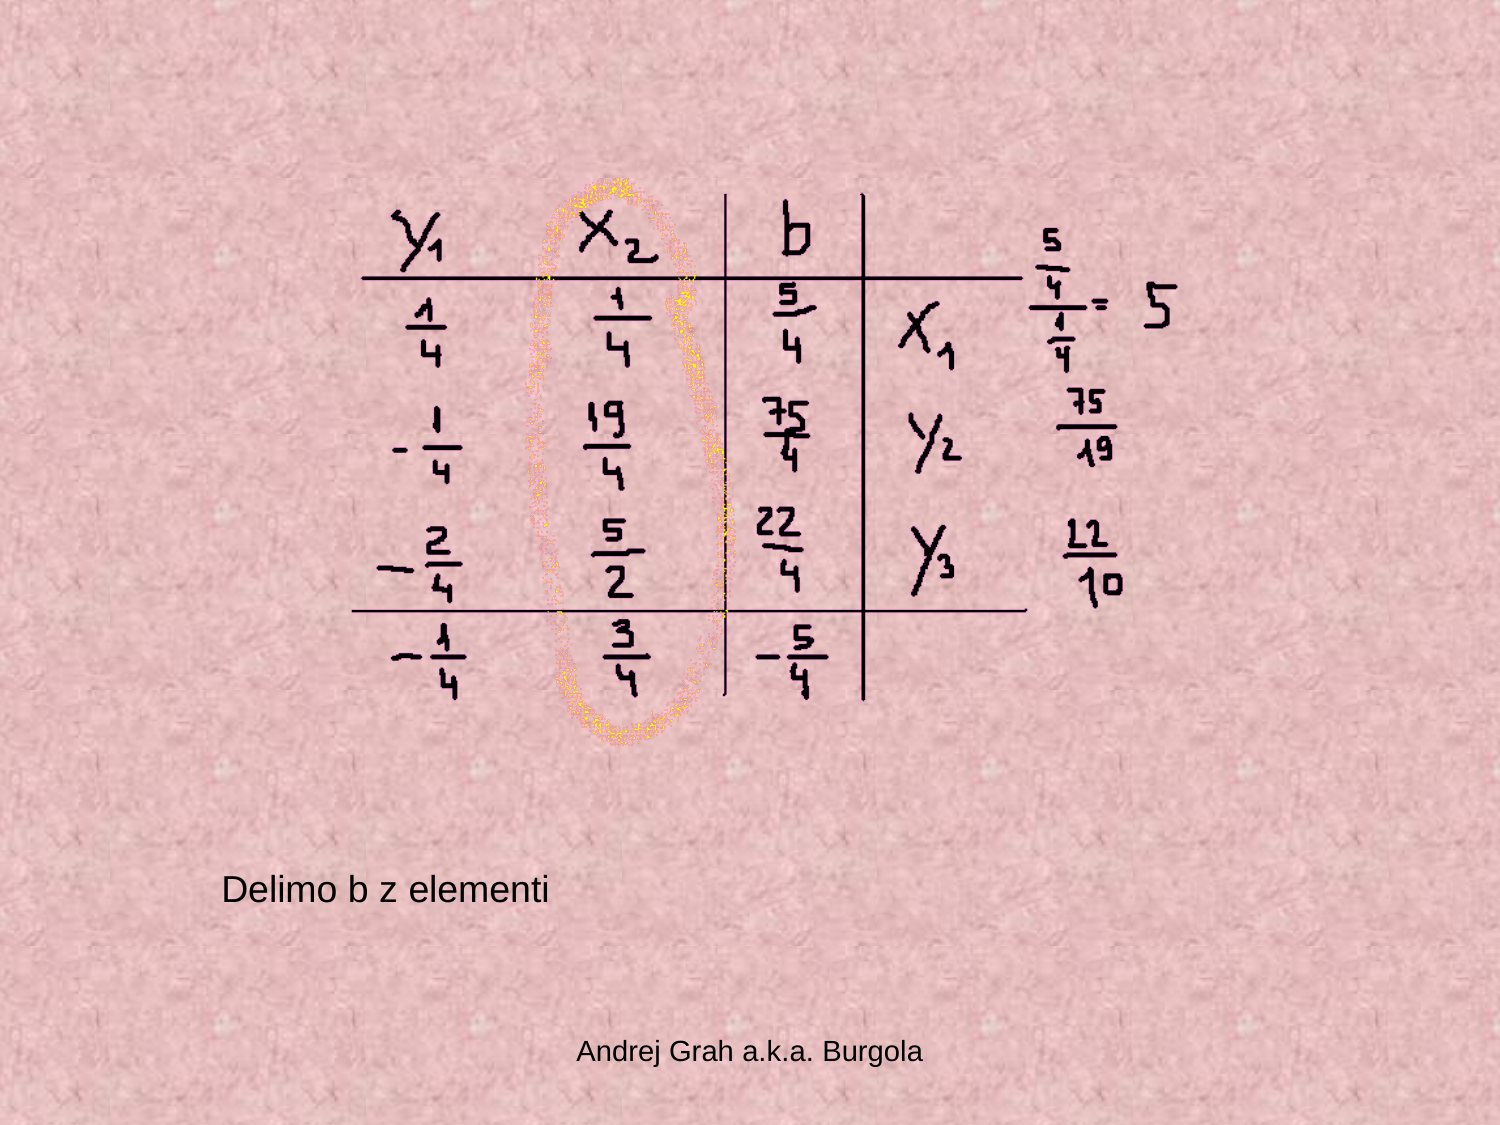

Delimo b z elementi
Andrej Grah a.k.a. Burgola